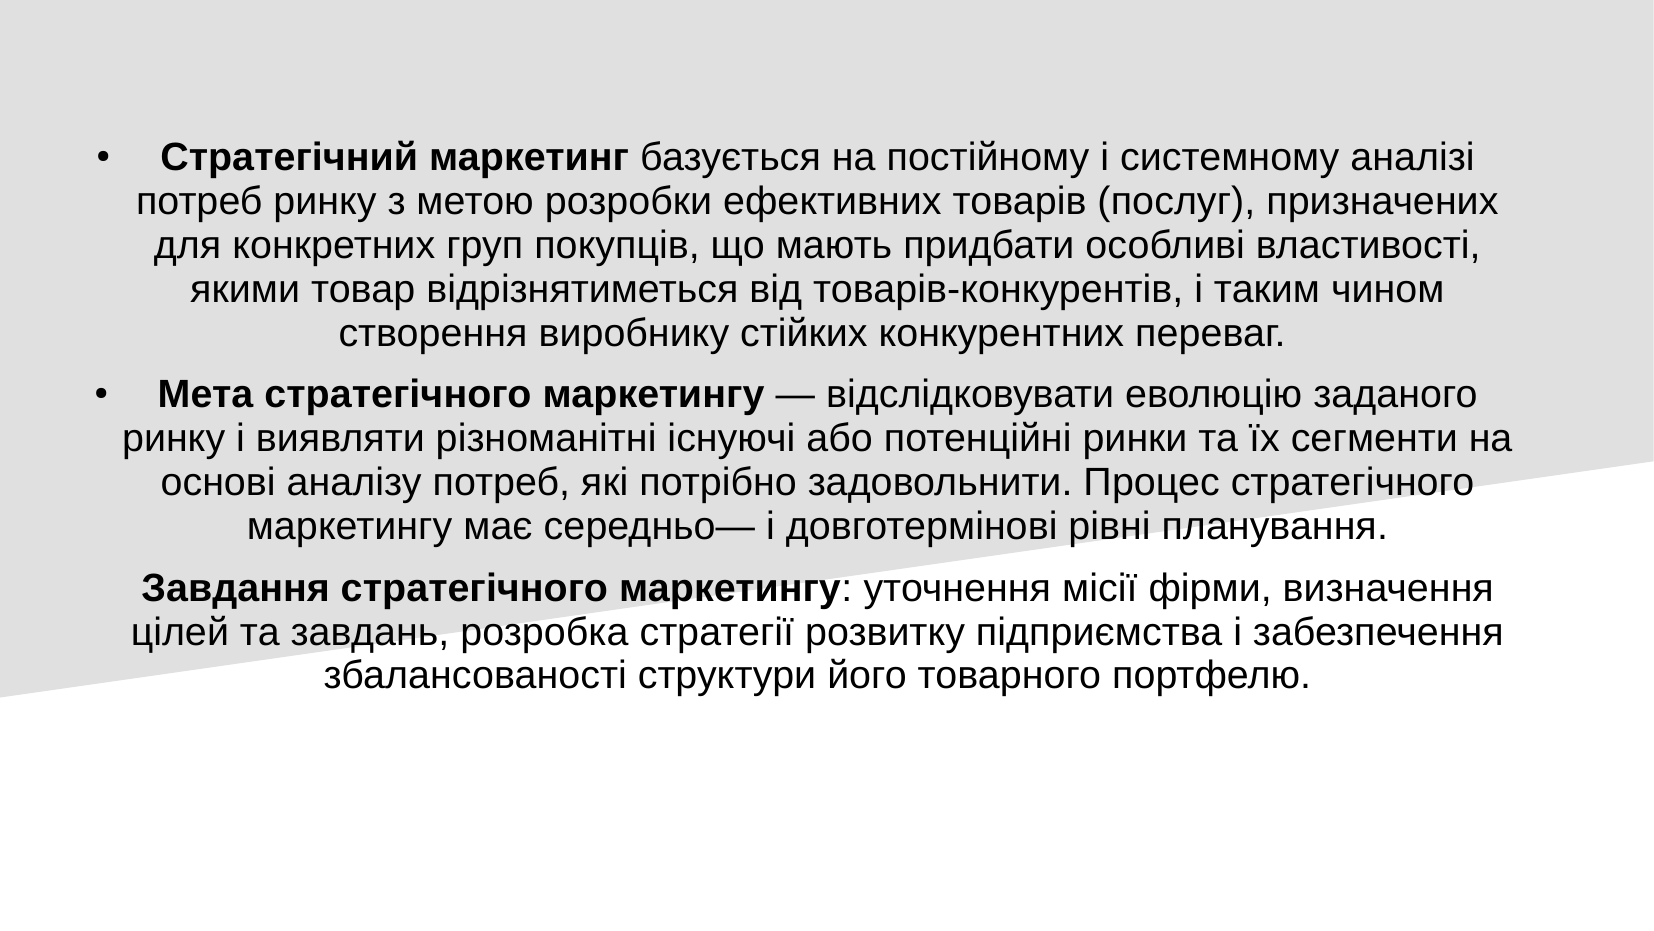

# Стратегічний маркетинг базується на постійному і системному аналізі потреб ринку з метою розробки ефективних товарів (послуг), призначених для конкретних груп покупців, що мають придбати особливі властивості, якими товар відрізнятиметься від товарів-конкурентів, і таким чином створення виробнику стійких конкурентних переваг.
Мета стратегічного маркетингу — відслідковувати еволюцію заданого ринку і виявляти різноманітні існуючі або потенційні ринки та їх сегменти на основі аналізу потреб, які потрібно задовольнити. Процес стратегічного маркетингу має середньо— і довготермінові рівні планування.
Завдання стратегічного маркетингу: уточнення місії фірми, визначення цілей та завдань, розробка стратегії розвитку підприємства і забезпечення збалансованості структури його товарного портфелю.